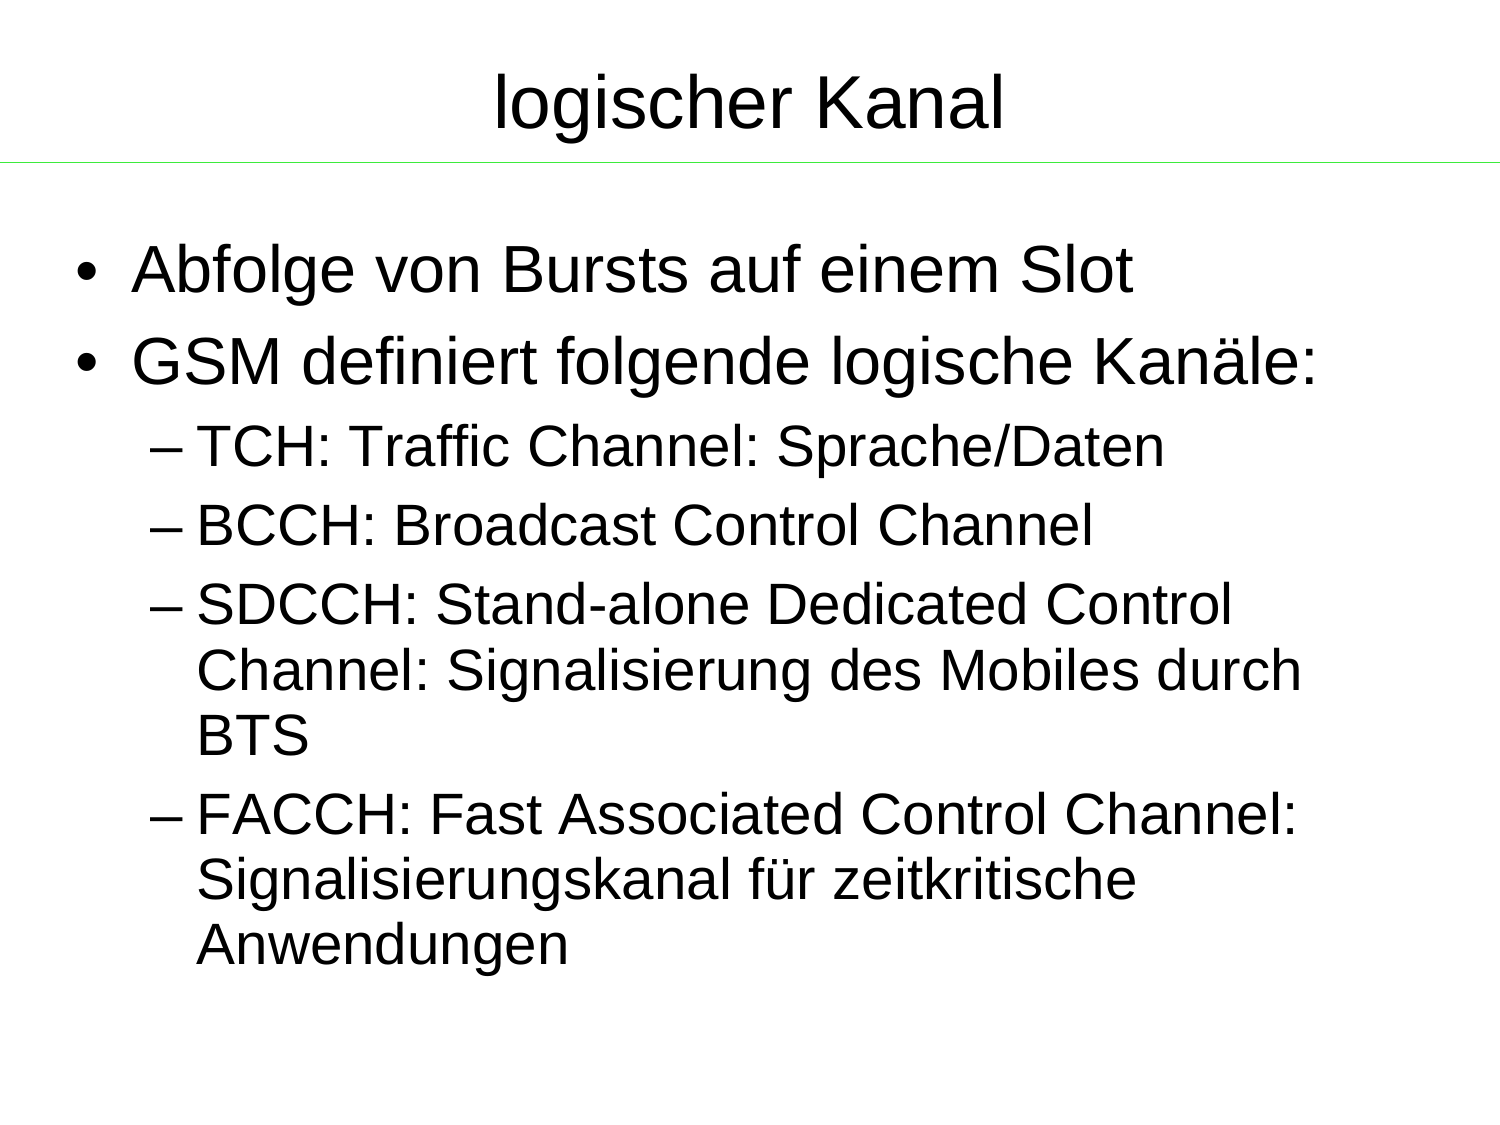

# logischer Kanal
Abfolge von Bursts auf einem Slot
GSM definiert folgende logische Kanäle:
TCH: Traffic Channel: Sprache/Daten
BCCH: Broadcast Control Channel
SDCCH: Stand-alone Dedicated Control Channel: Signalisierung des Mobiles durch BTS
FACCH: Fast Associated Control Channel: Signalisierungskanal für zeitkritische Anwendungen